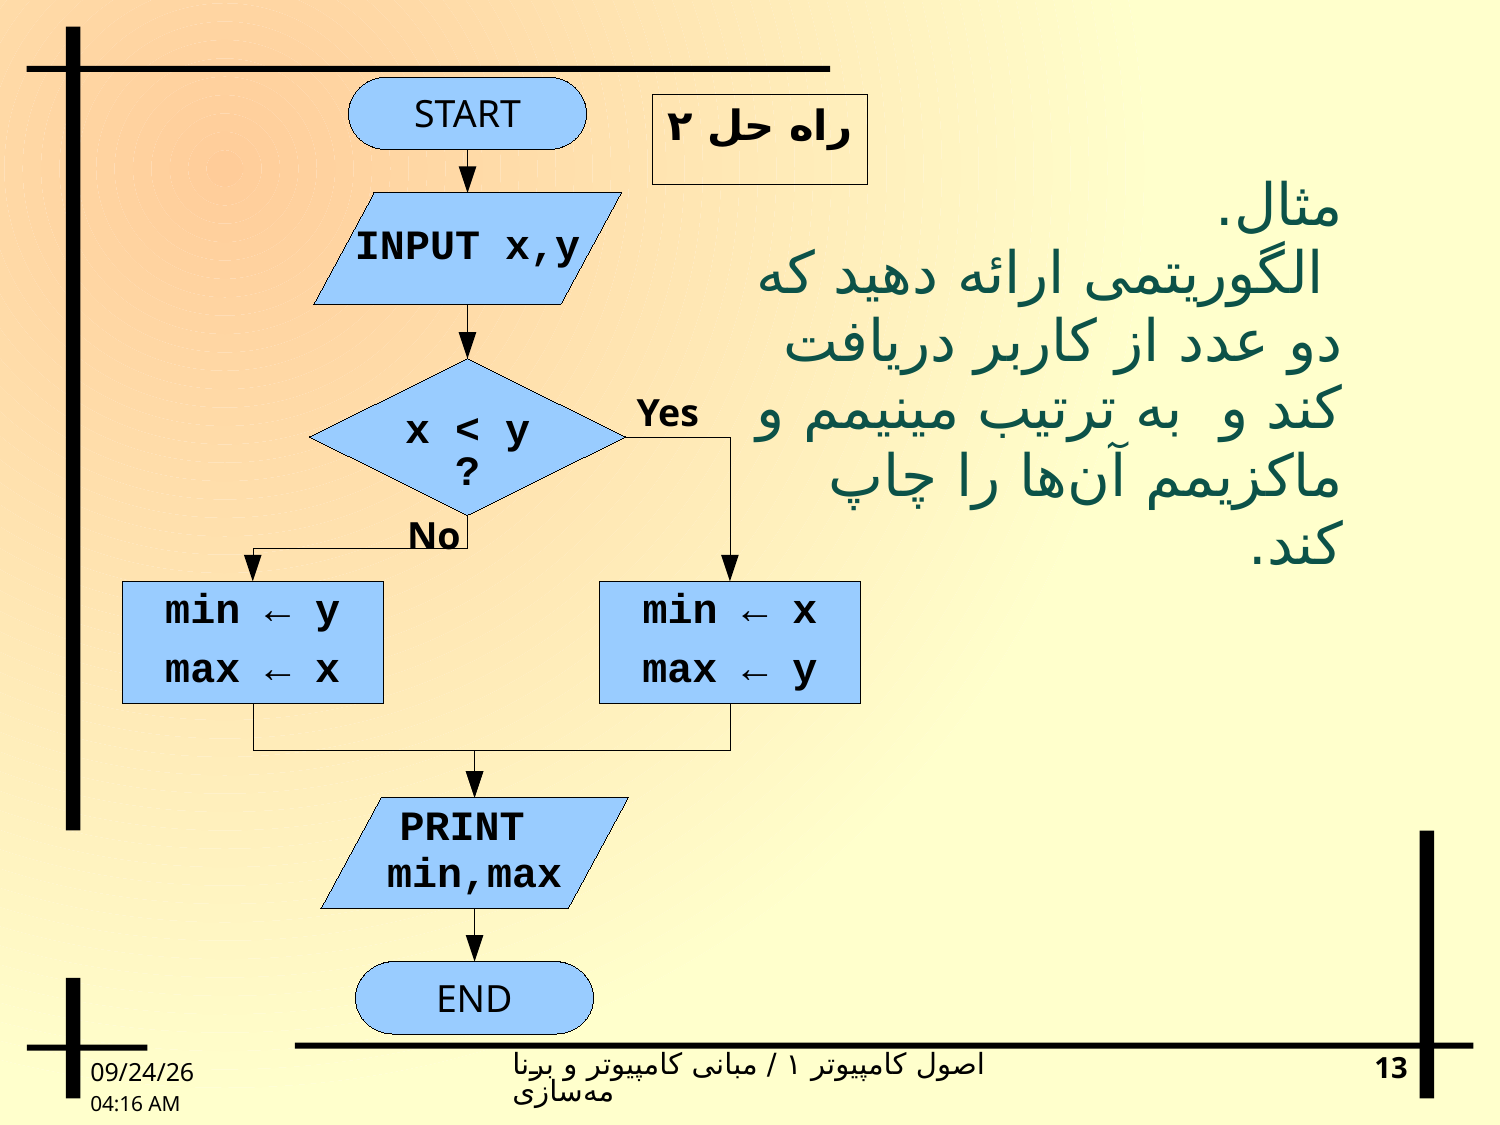

START
راه حل ۲
# مثال. الگوریتمی ارائه دهید که دو عدد از کاربر دریافت کند و به ترتیب مینیمم و ماکزیمم آن‌ها را چاپ کند.
INPUT x,y
x < y
?
Yes
No
min ← y
max ← x
min ← x
max ← y
PRINT
min,max
END
اصول کامپیوتر ۱ / مبانی کامپیوتر و برنامه‌سازی
13